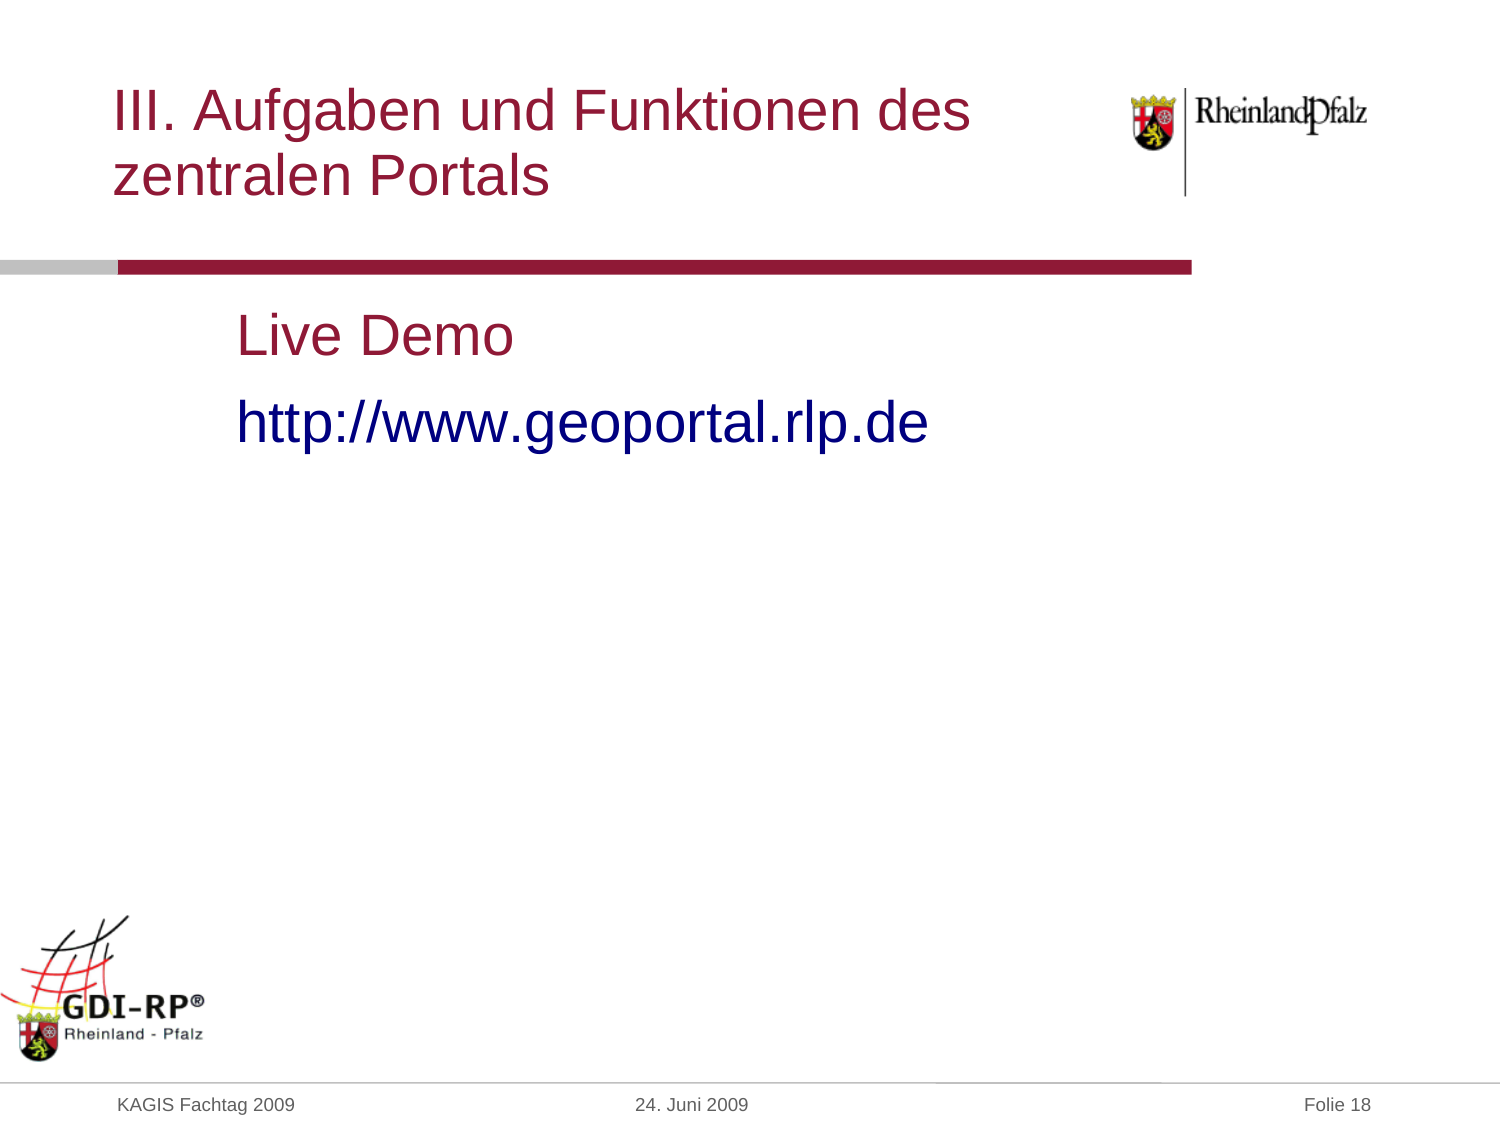

# III. Aufgaben und Funktionen des zentralen Portals
Live Demo
http://www.geoportal.rlp.de